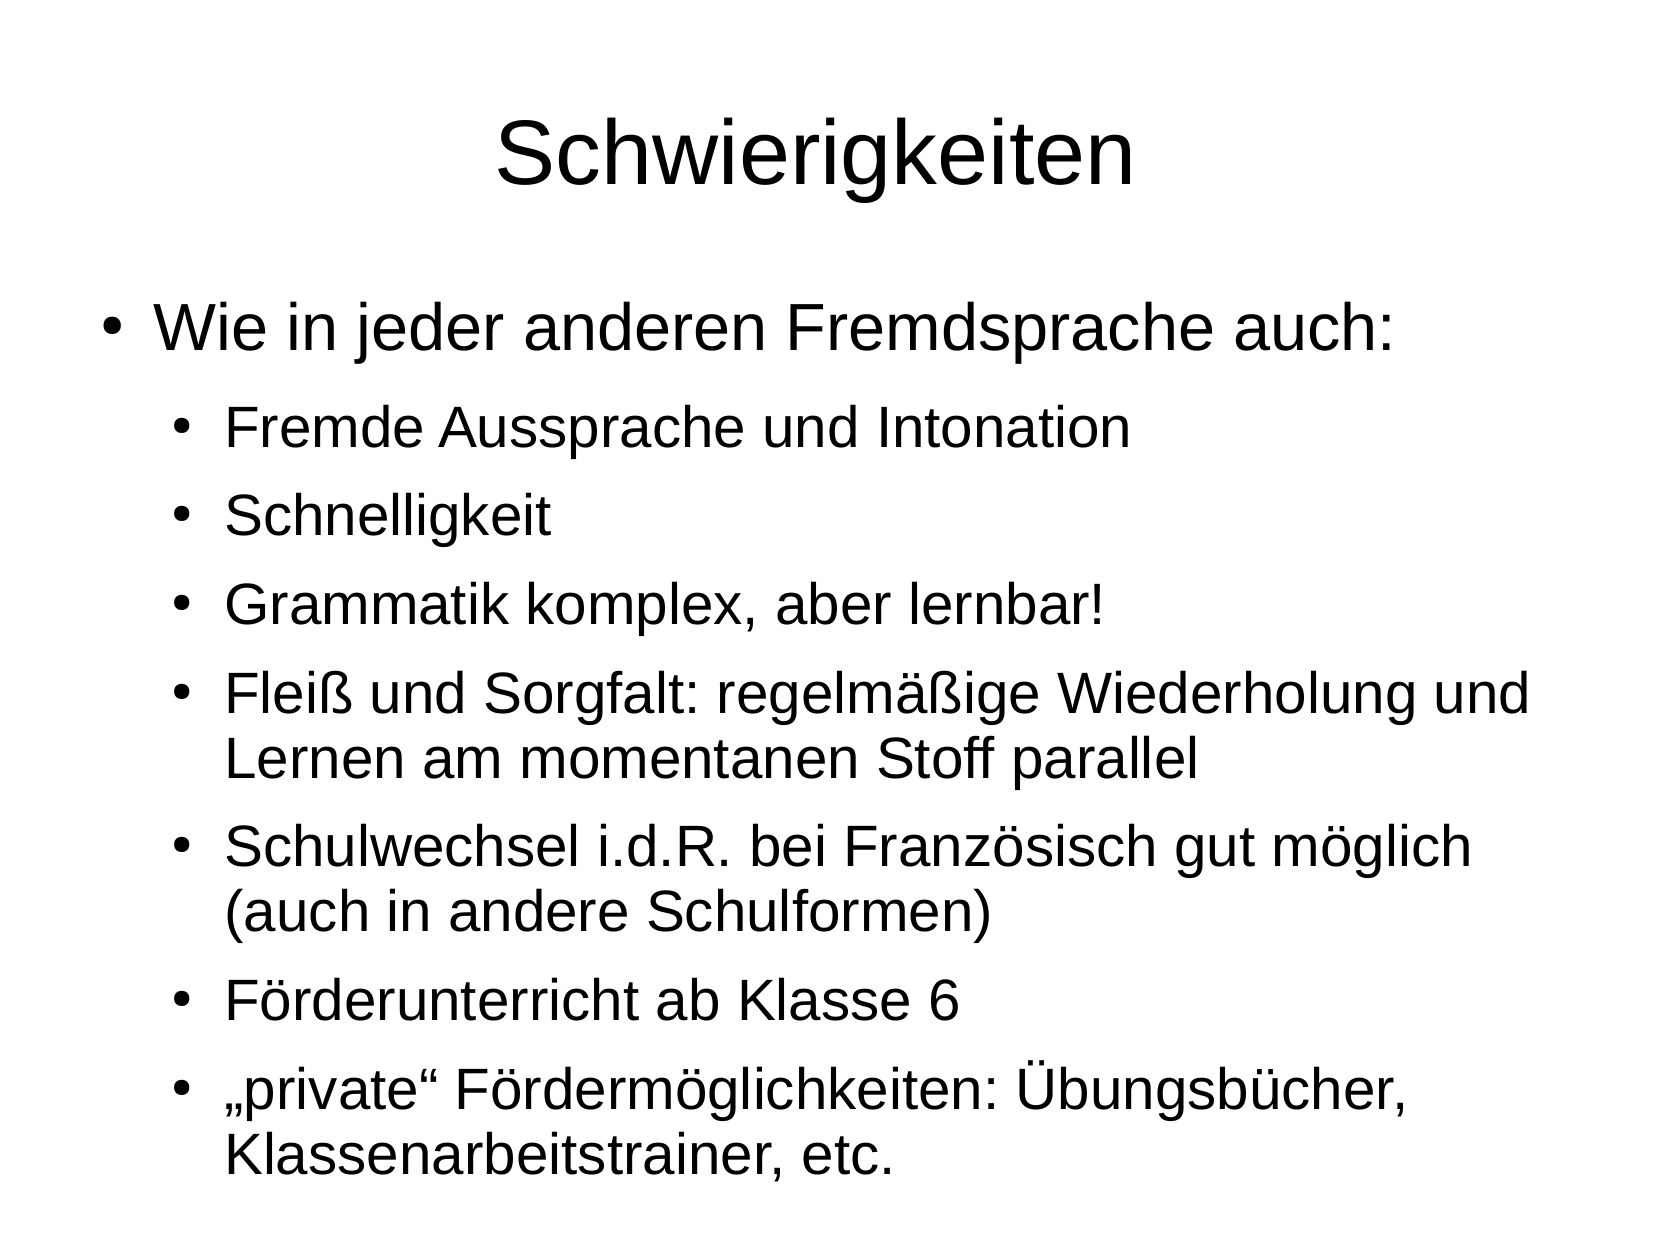

# Schwierigkeiten
Wie in jeder anderen Fremdsprache auch:
Fremde Aussprache und Intonation
Schnelligkeit
Grammatik komplex, aber lernbar!
Fleiß und Sorgfalt: regelmäßige Wiederholung und Lernen am momentanen Stoff parallel
Schulwechsel i.d.R. bei Französisch gut möglich (auch in andere Schulformen)
Förderunterricht ab Klasse 6
„private“ Fördermöglichkeiten: Übungsbücher, Klassenarbeitstrainer, etc.